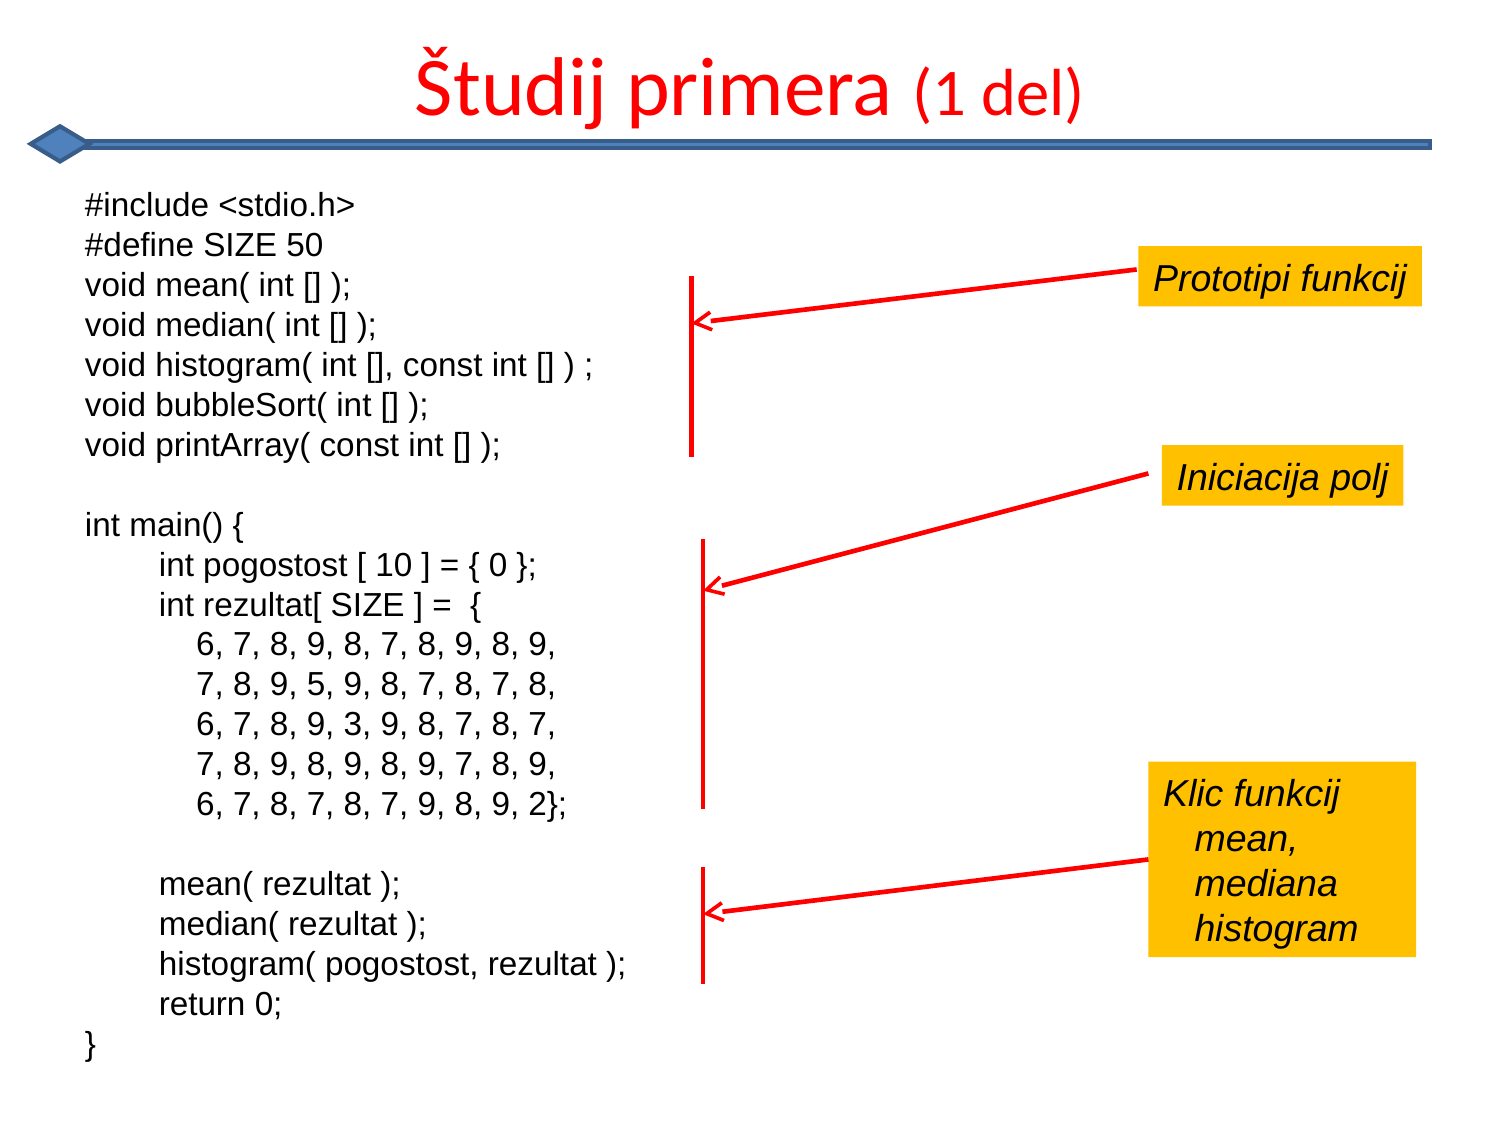

# Študij primera (1 del)
#include <stdio.h>
#define SIZE 50
void mean( int [] );
void median( int [] );
void histogram( int [], const int [] ) ;
void bubbleSort( int [] );
void printArray( const int [] );
int main() {
 int pogostost [ 10 ] = { 0 };
 int rezultat[ SIZE ] = {
 6, 7, 8, 9, 8, 7, 8, 9, 8, 9,
 7, 8, 9, 5, 9, 8, 7, 8, 7, 8,
 6, 7, 8, 9, 3, 9, 8, 7, 8, 7,
 7, 8, 9, 8, 9, 8, 9, 7, 8, 9,
 6, 7, 8, 7, 8, 7, 9, 8, 9, 2};
 mean( rezultat );
 median( rezultat );
 histogram( pogostost, rezultat );
 return 0;
}
Prototipi funkcij
Iniciacija polj
Klic funkcij
 mean,
 mediana
 histogram